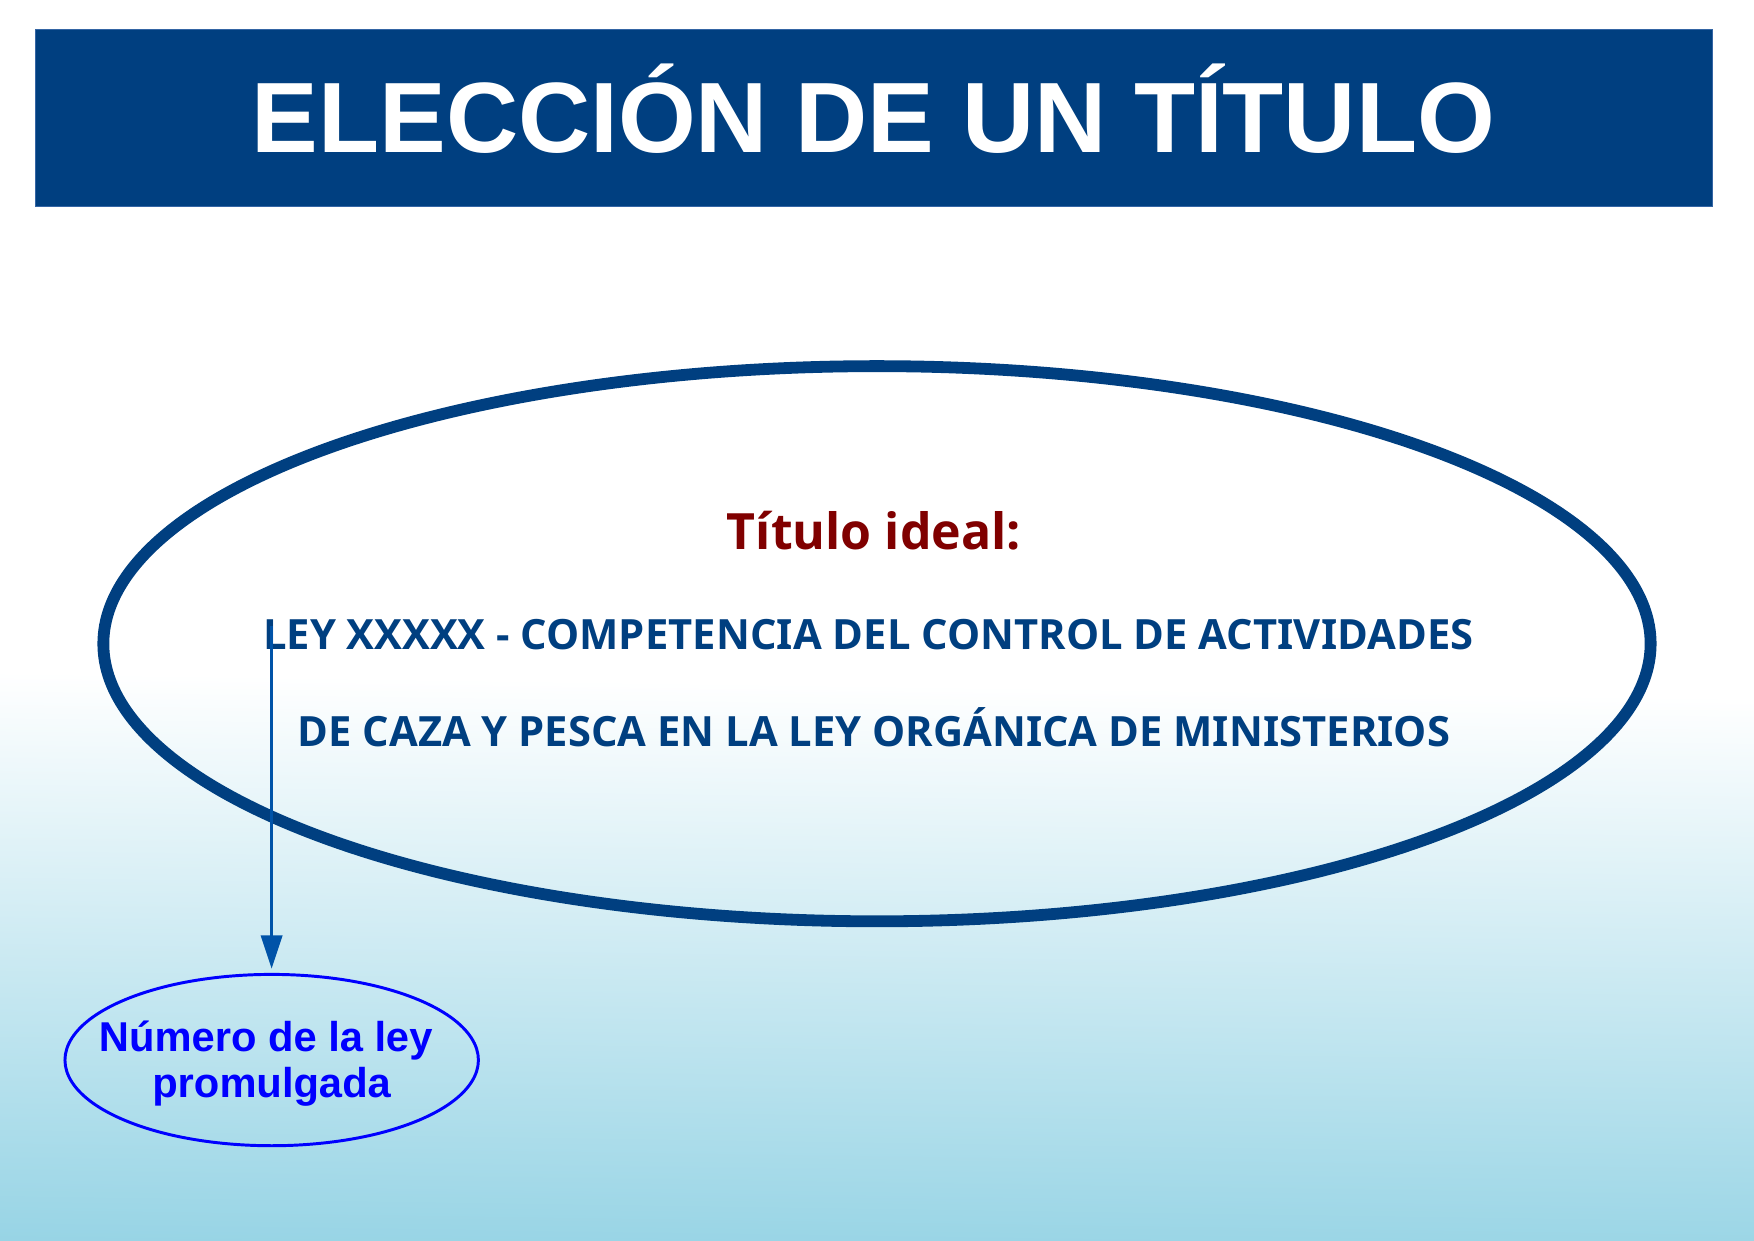

ELECCIÓN DE UN TÍTULO
Título ideal:
LEY XXXXX - COMPETENCIA DEL CONTROL DE ACTIVIDADES
DE CAZA Y PESCA EN LA LEY ORGÁNICA DE MINISTERIOS
Número de la ley
promulgada